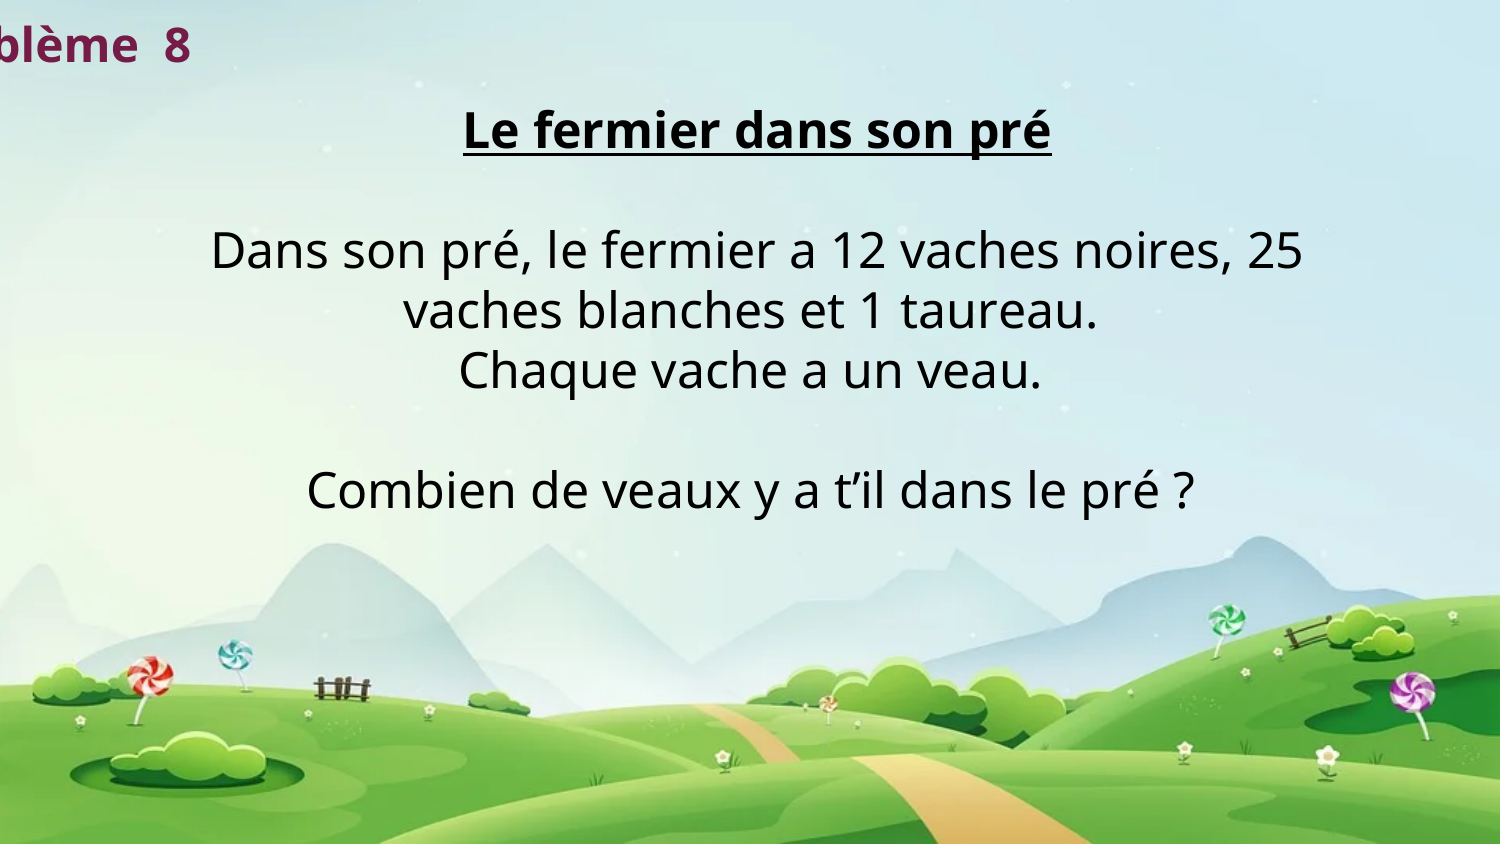

Problème 8
Le fermier dans son pré
Dans son pré, le fermier a 12 vaches noires, 25 vaches blanches et 1 taureau.
Chaque vache a un veau.
Combien de veaux y a t’il dans le pré ?